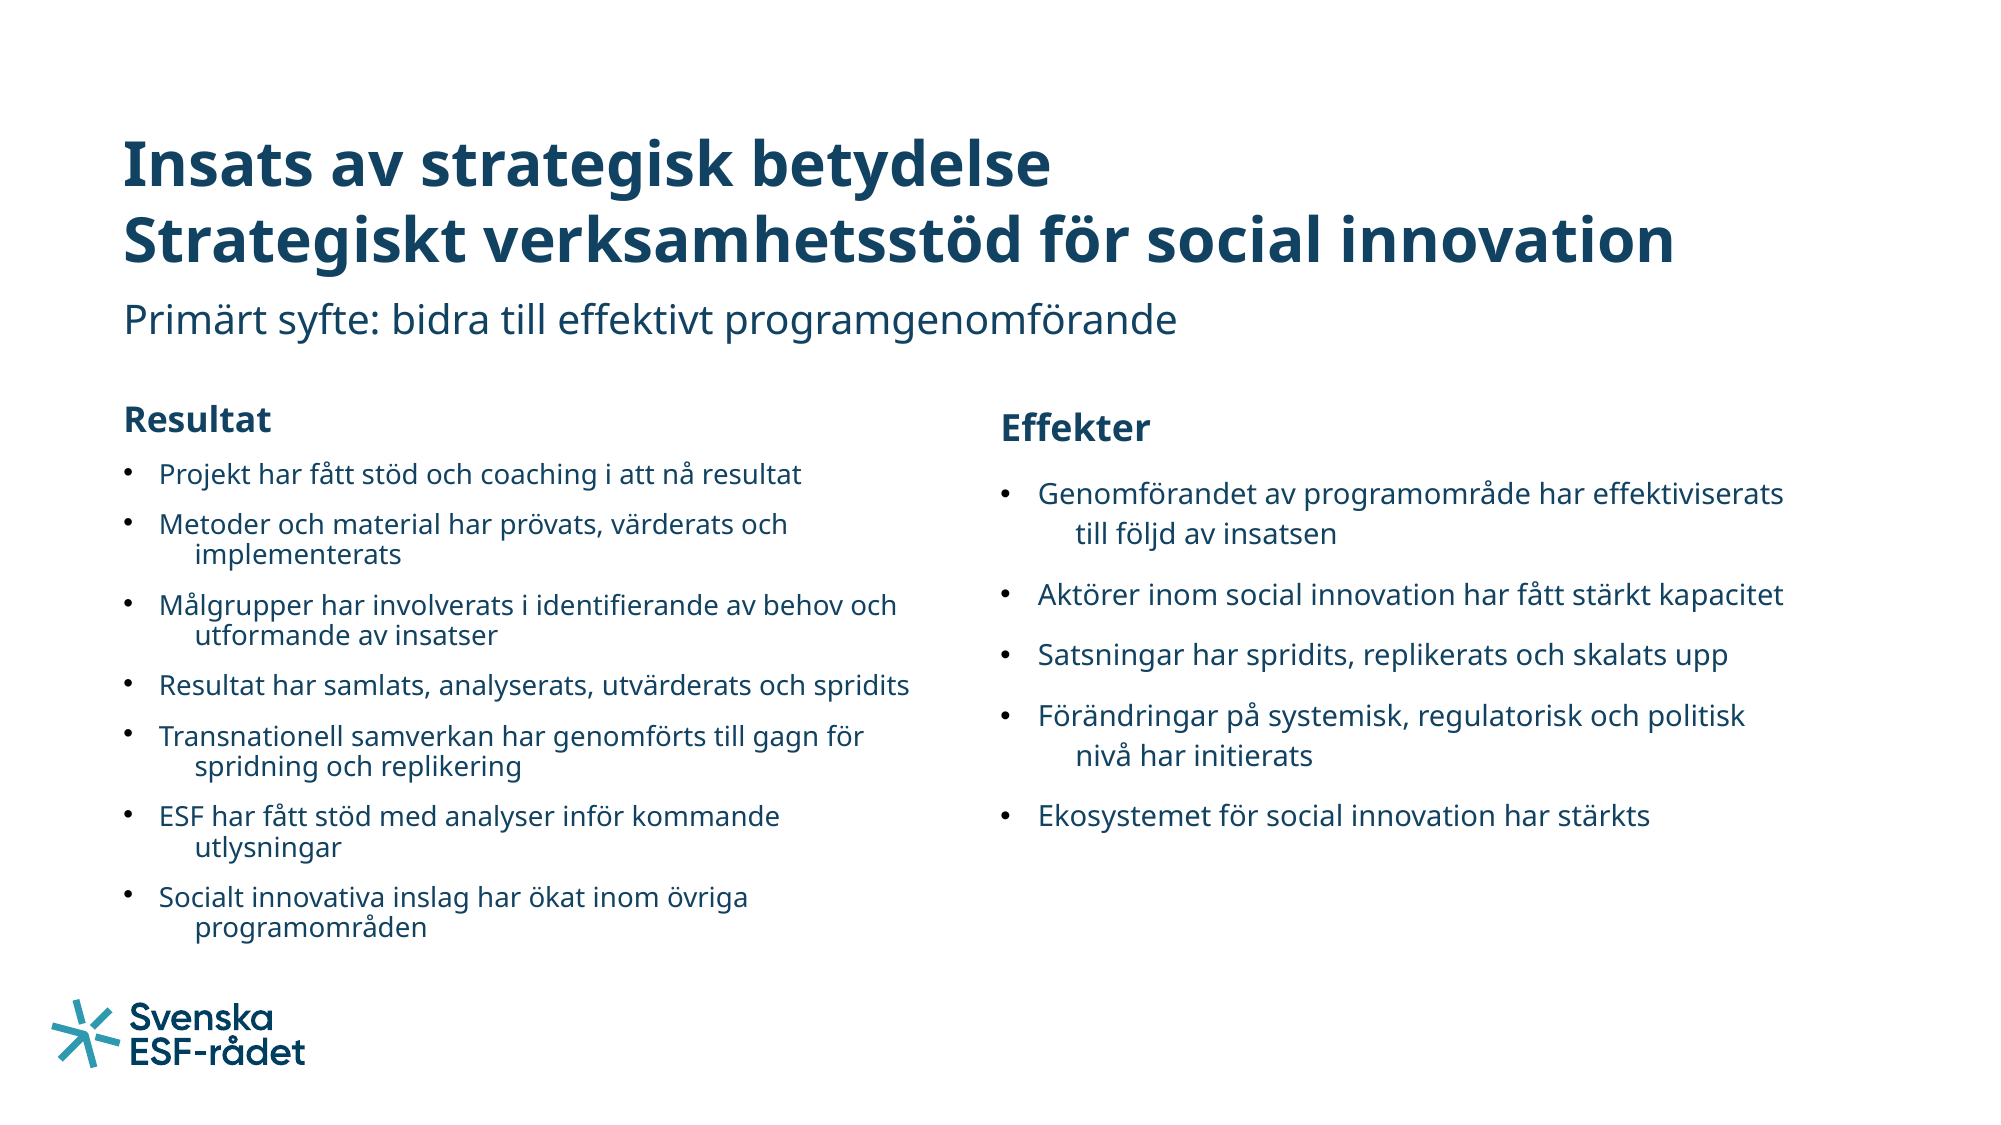

# Insats av strategisk betydelse Strategiskt verksamhetsstöd för social innovation
Primärt syfte: bidra till effektivt programgenomförande
Resultat
Projekt har fått stöd och coaching i att nå resultat
Metoder och material har prövats, värderats och implementerats
Målgrupper har involverats i identifierande av behov och utformande av insatser
Resultat har samlats, analyserats, utvärderats och spridits
Transnationell samverkan har genomförts till gagn för spridning och replikering
ESF har fått stöd med analyser inför kommande utlysningar
Socialt innovativa inslag har ökat inom övriga programområden
Effekter
Genomförandet av programområde har effektiviserats till följd av insatsen
Aktörer inom social innovation har fått stärkt kapacitet
Satsningar har spridits, replikerats och skalats upp
Förändringar på systemisk, regulatorisk och politisk nivå har initierats
Ekosystemet för social innovation har stärkts